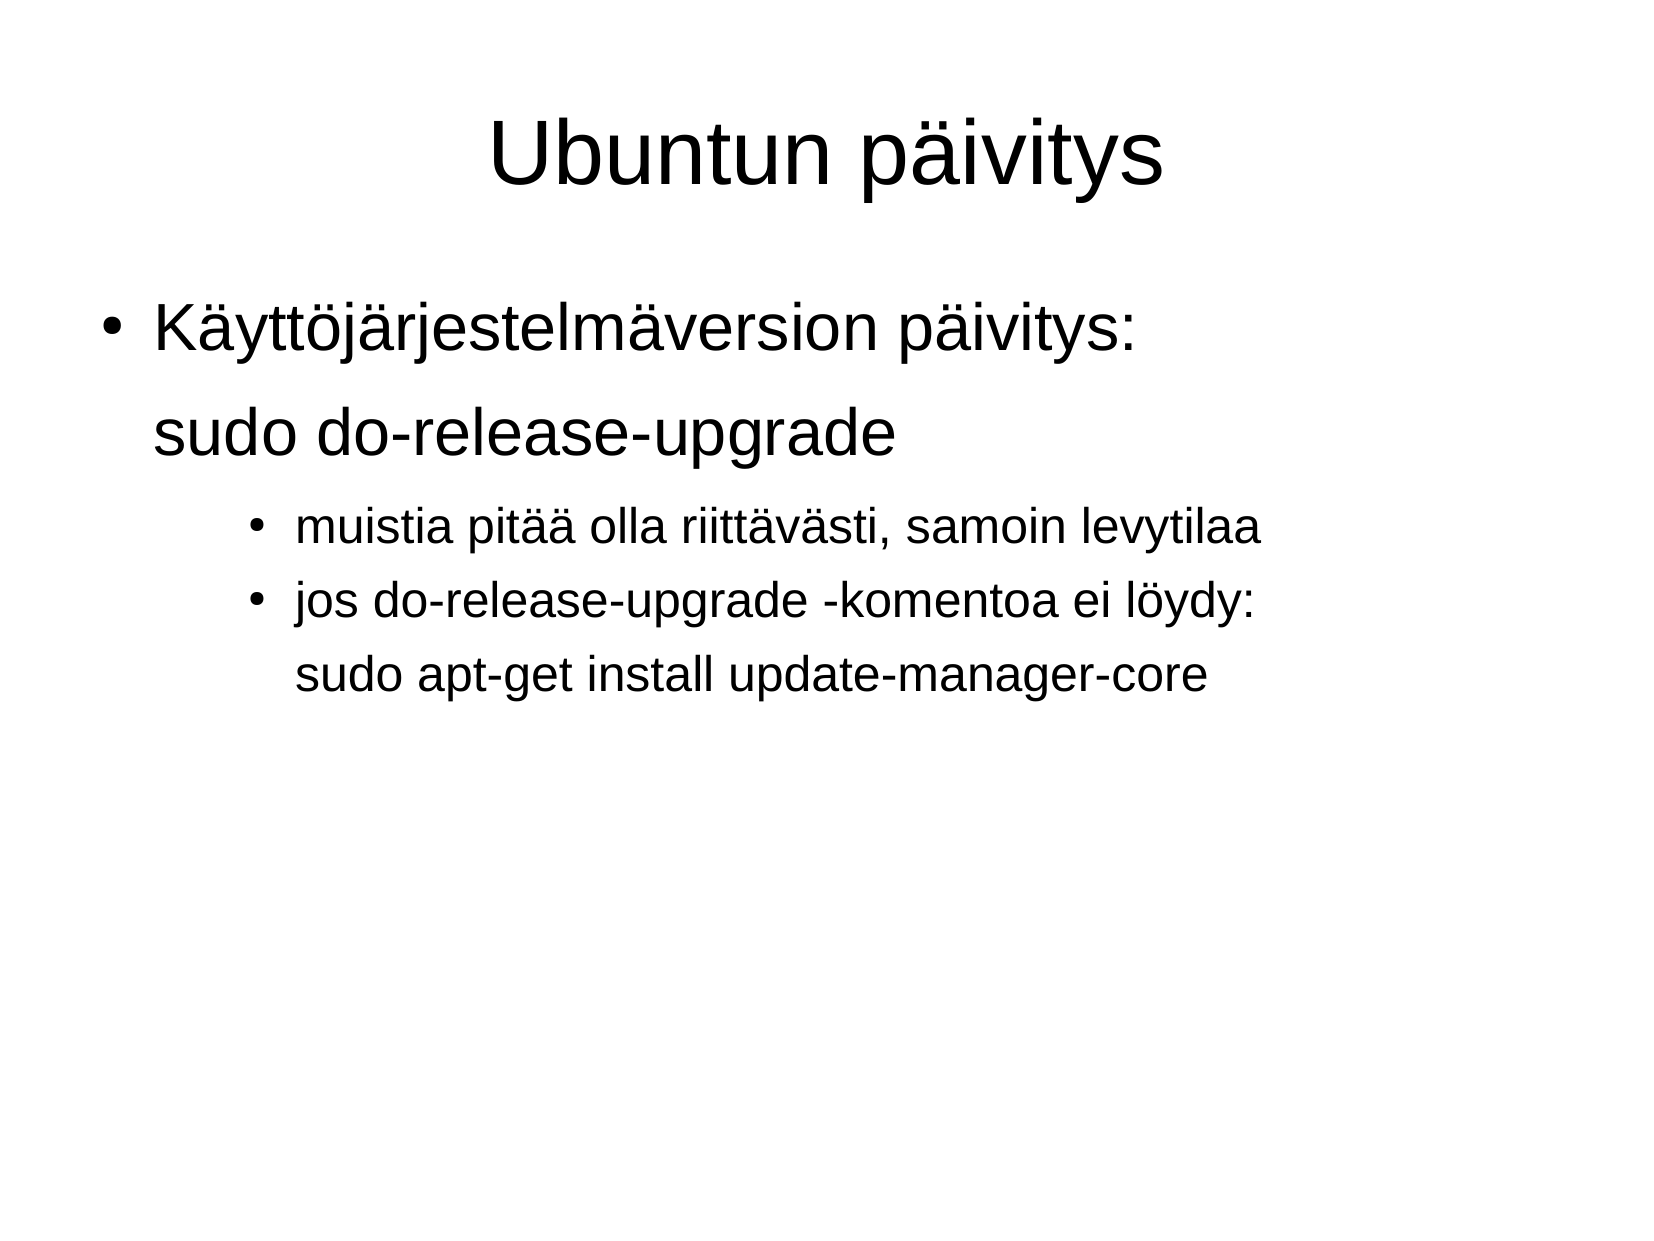

# Ubuntun päivitys
Käyttöjärjestelmäversion päivitys:
sudo do-release-upgrade
muistia pitää olla riittävästi, samoin levytilaa
jos do-release-upgrade -komentoa ei löydy:
sudo apt-get install update-manager-core